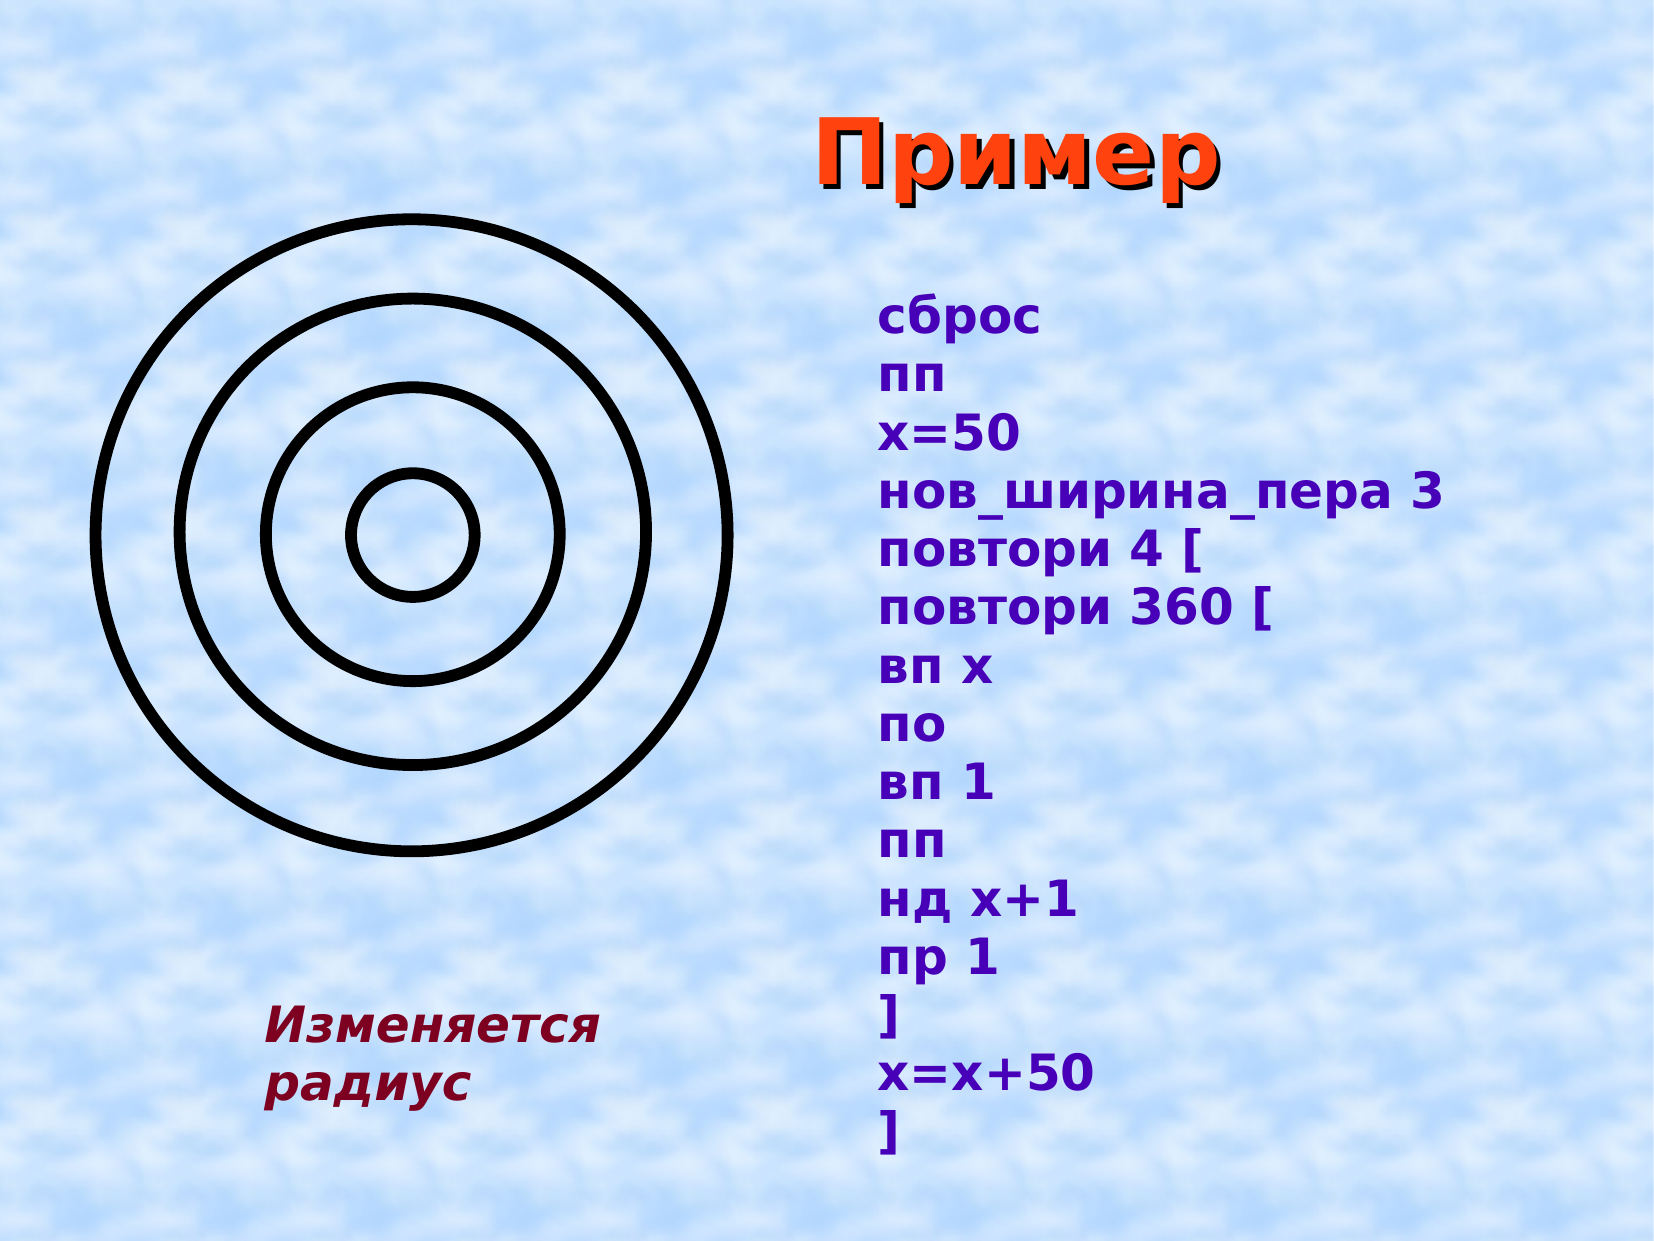

# Пример
сброс
пп
x=50
нов_ширина_пера 3
повтори 4 [
повтори 360 [
вп x
по
вп 1
пп
нд x+1
пр 1
]
x=x+50
]
Изменяется радиус